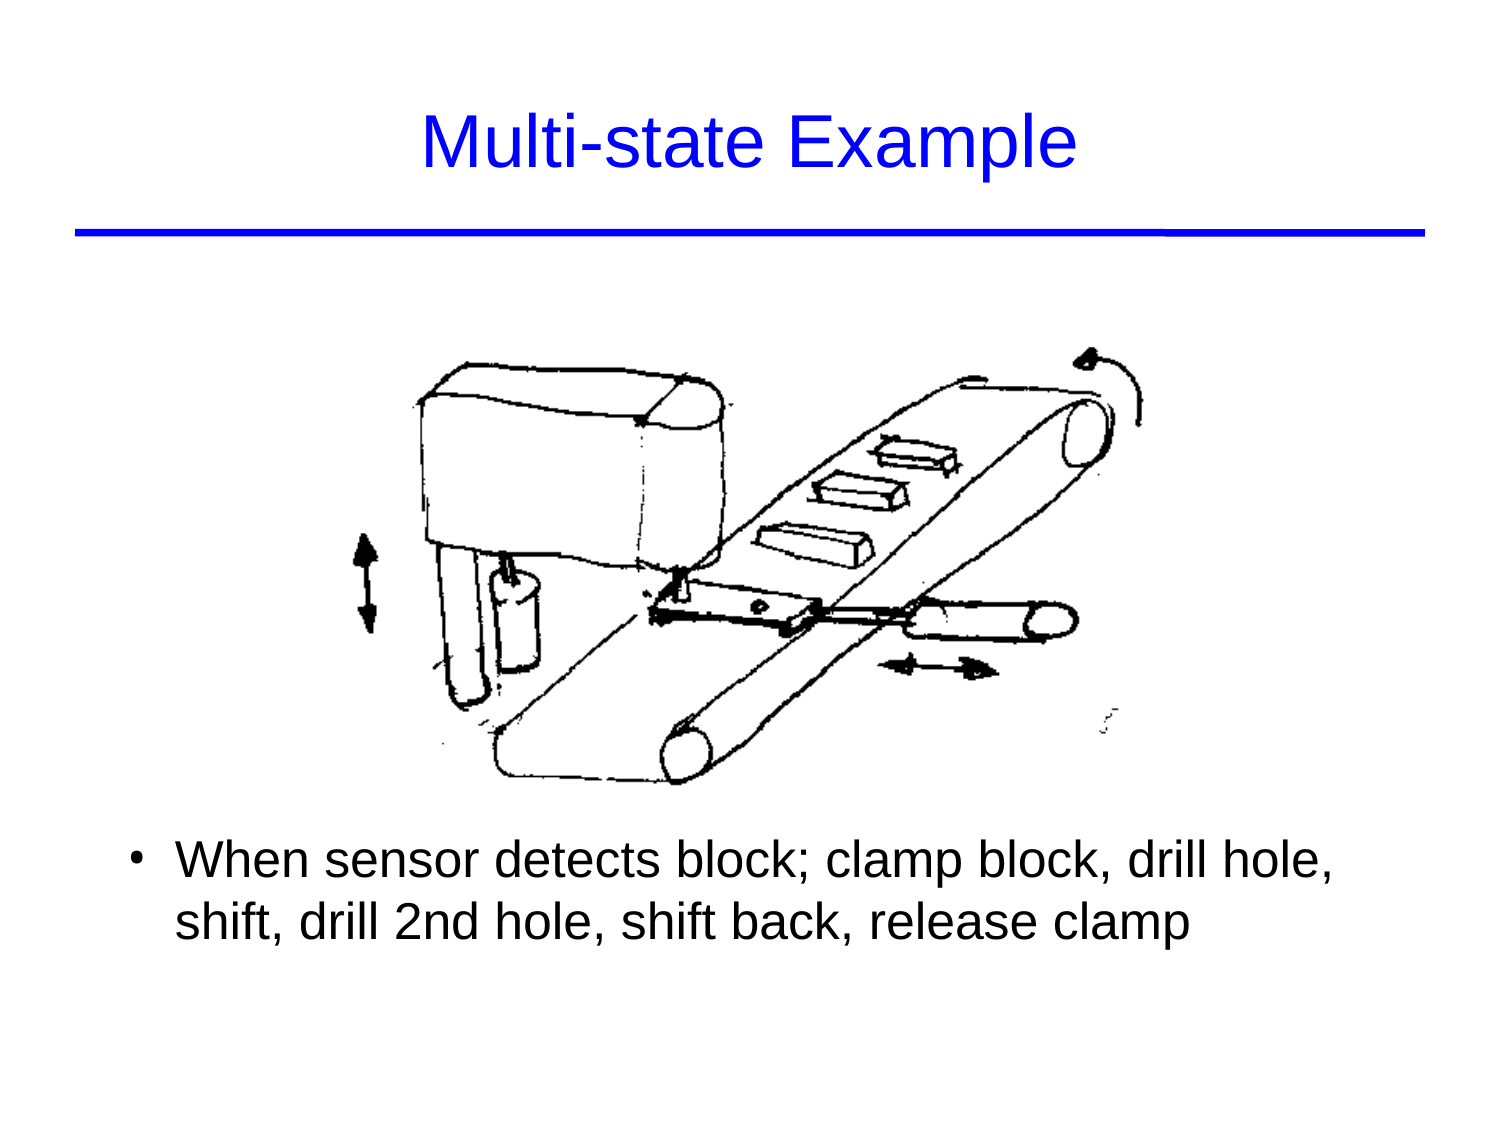

# Multi-state Example
When sensor detects block; clamp block, drill hole, shift, drill 2nd hole, shift back, release clamp